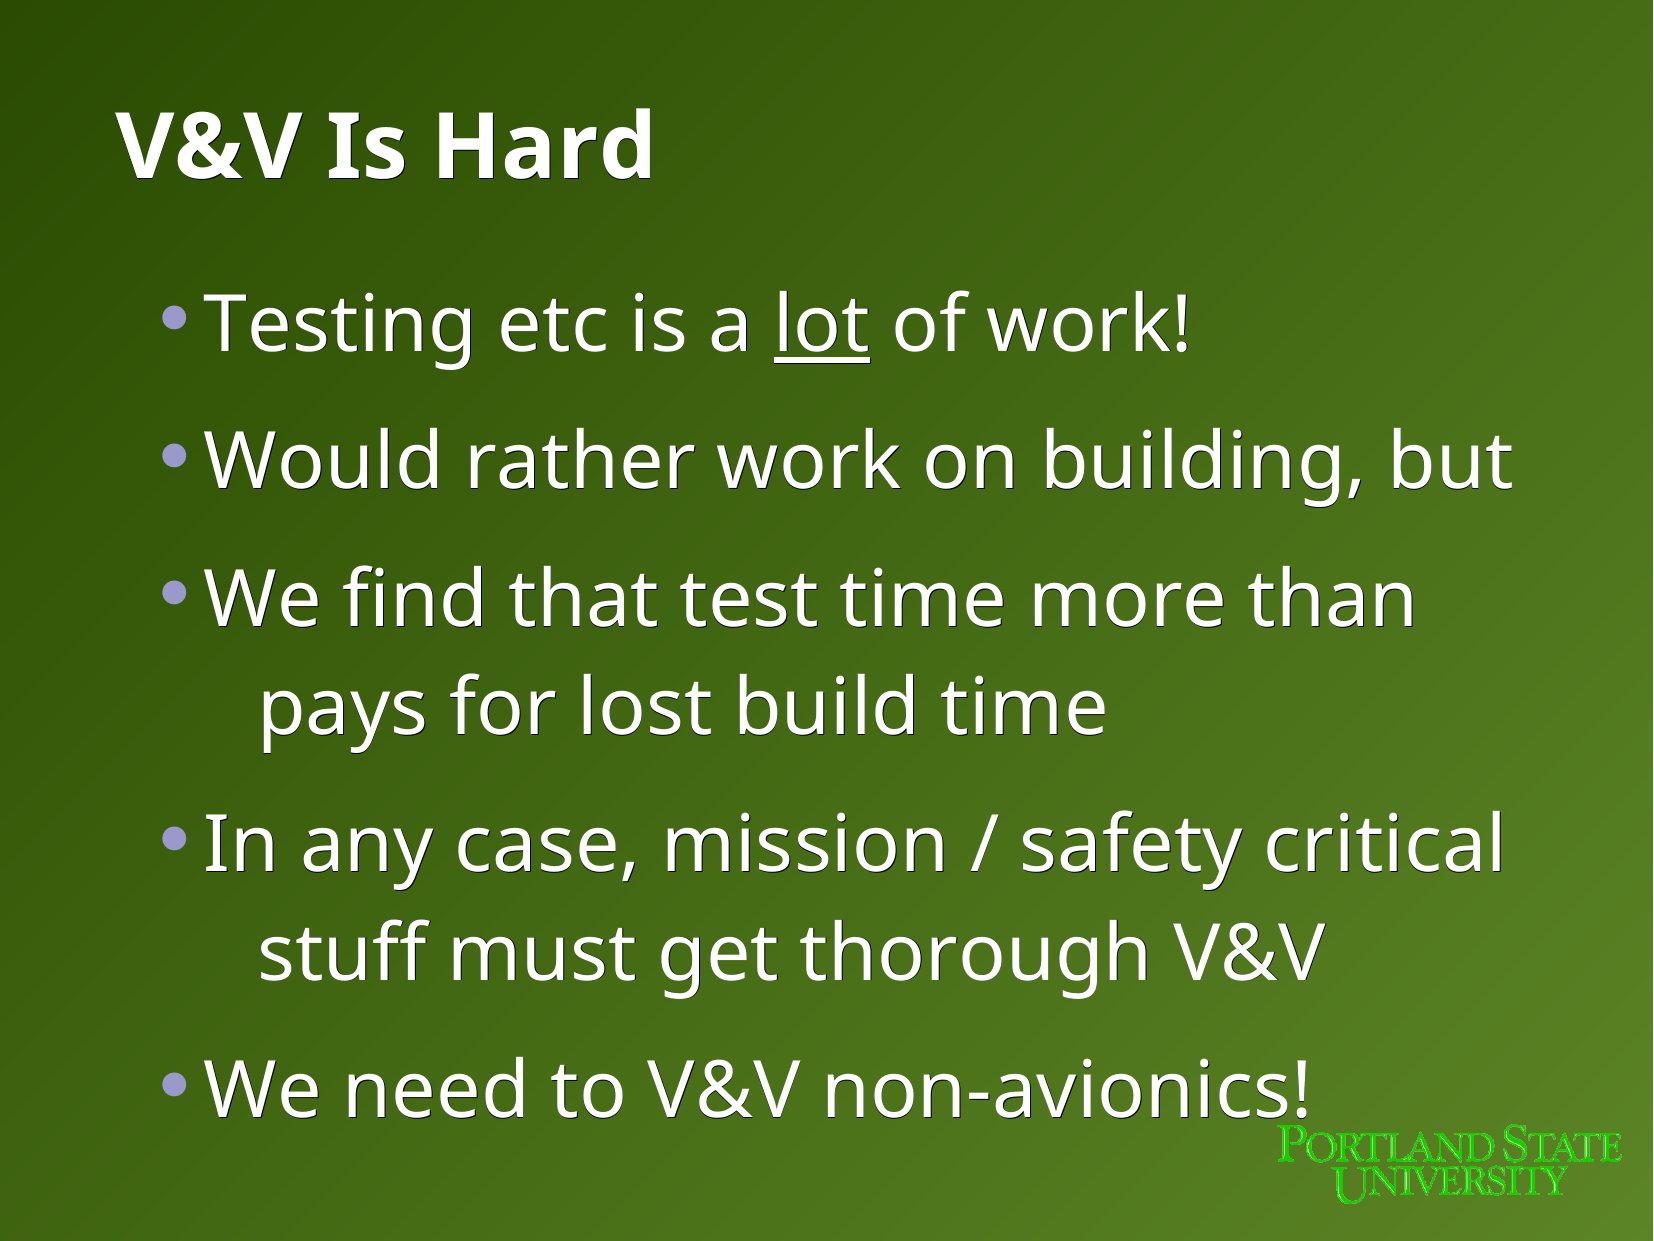

# V&V Is Hard
Testing etc is a lot of work!
Would rather work on building, but
We find that test time more than
pays for lost build time
In any case, mission / safety critical stuff must get thorough V&V
We need to V&V non-avionics!